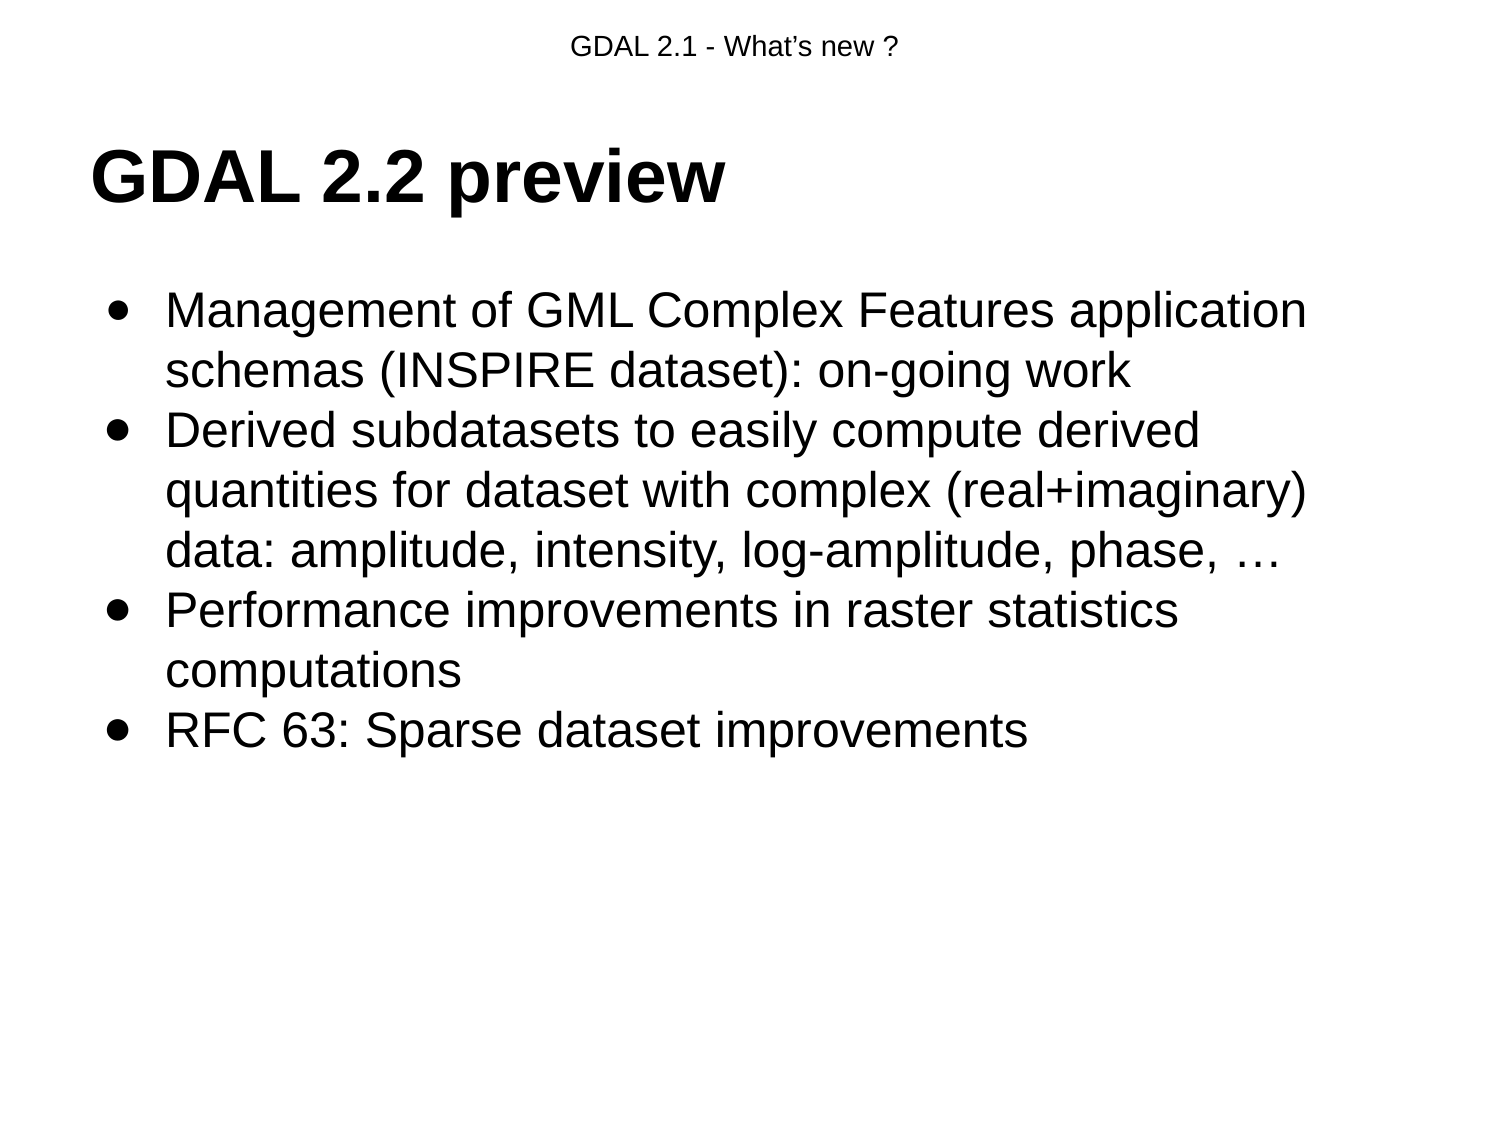

# GDAL 2.2 preview
Management of GML Complex Features application schemas (INSPIRE dataset): on-going work
Derived subdatasets to easily compute derived quantities for dataset with complex (real+imaginary) data: amplitude, intensity, log-amplitude, phase, …
Performance improvements in raster statistics computations
RFC 63: Sparse dataset improvements